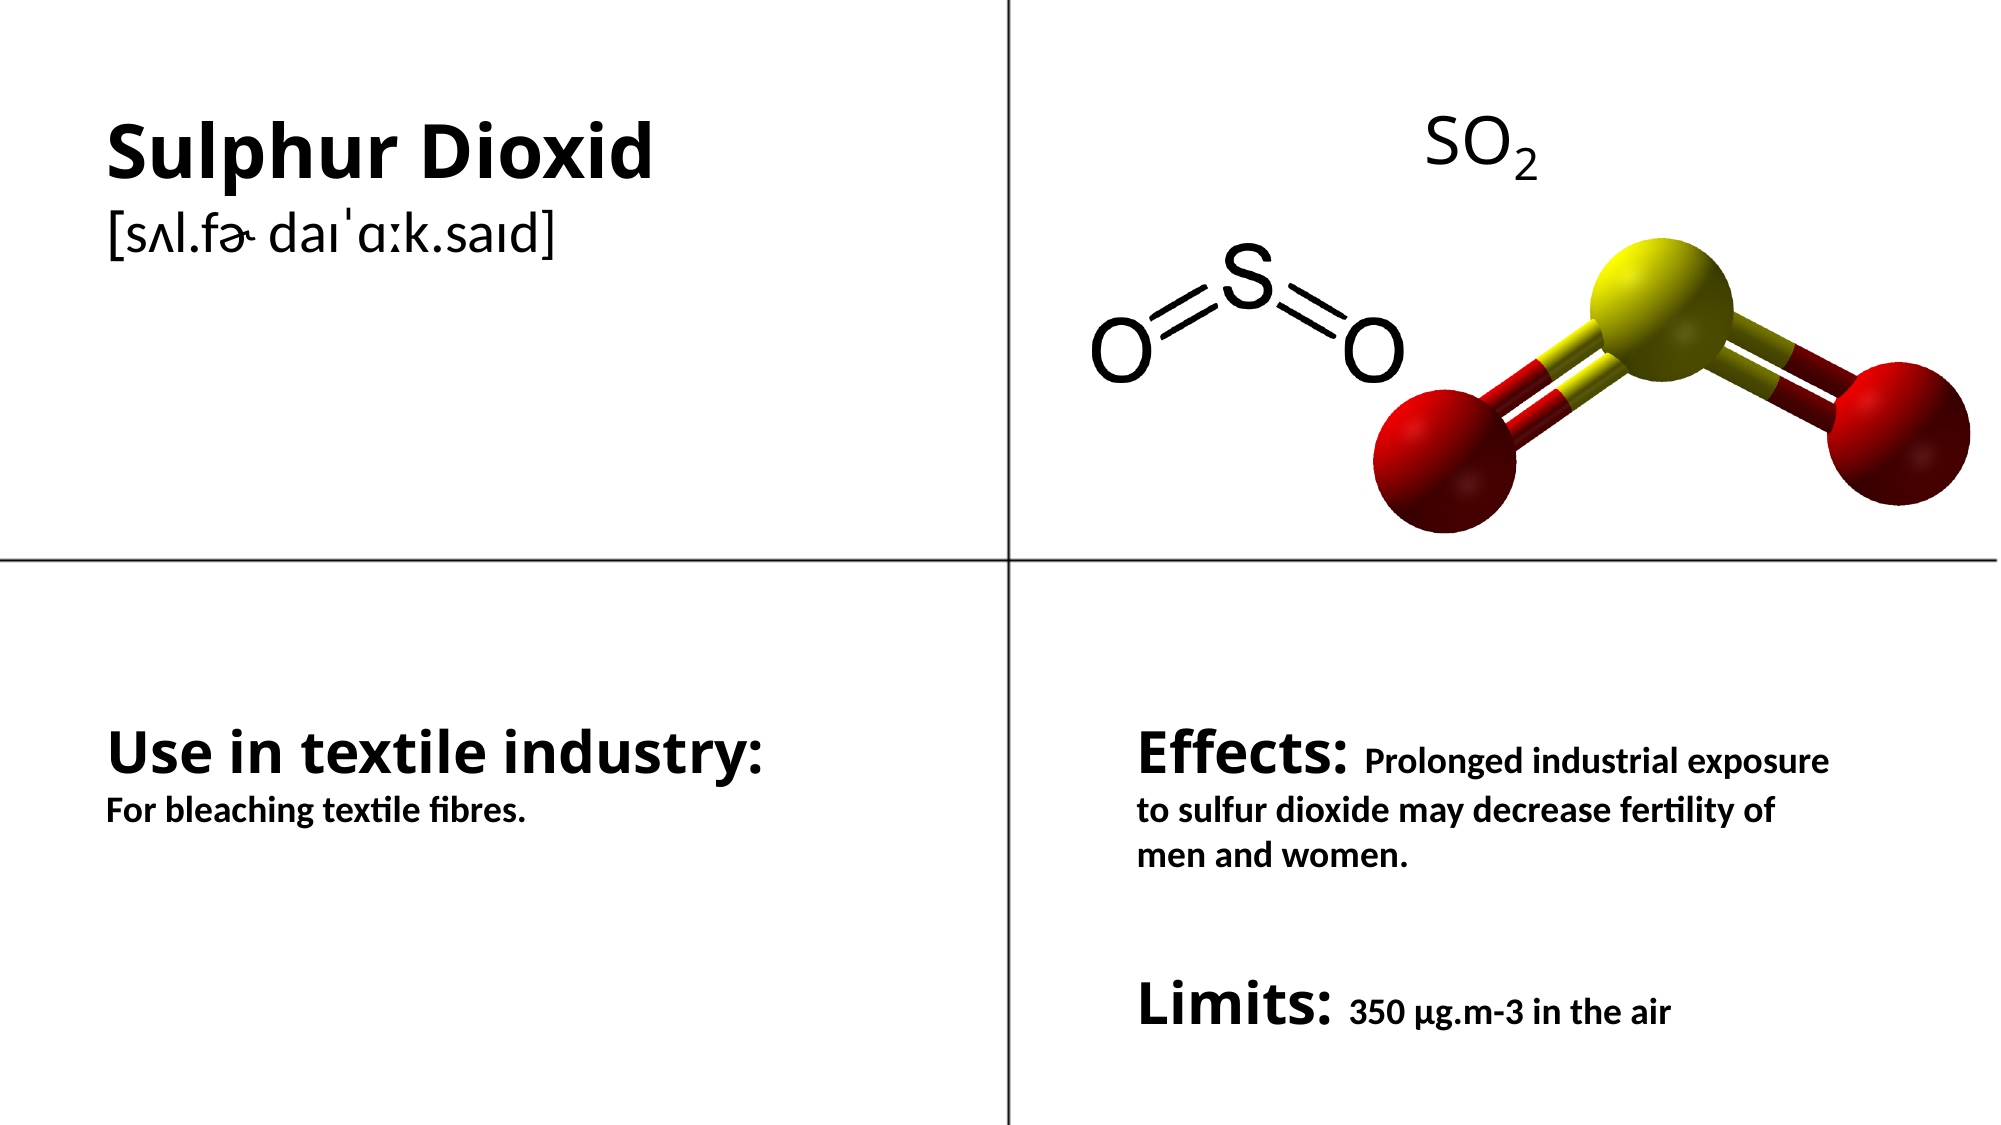

#
SO2
Sulphur Dioxid
[sʌl.fɚ daɪˈɑːk.saɪd]
Use in textile industry:
For bleaching textile fibres.
Effects: Prolonged industrial exposure to sulfur dioxide may decrease fertility of men and women.
Limits: 350 µg.m-3 in the air